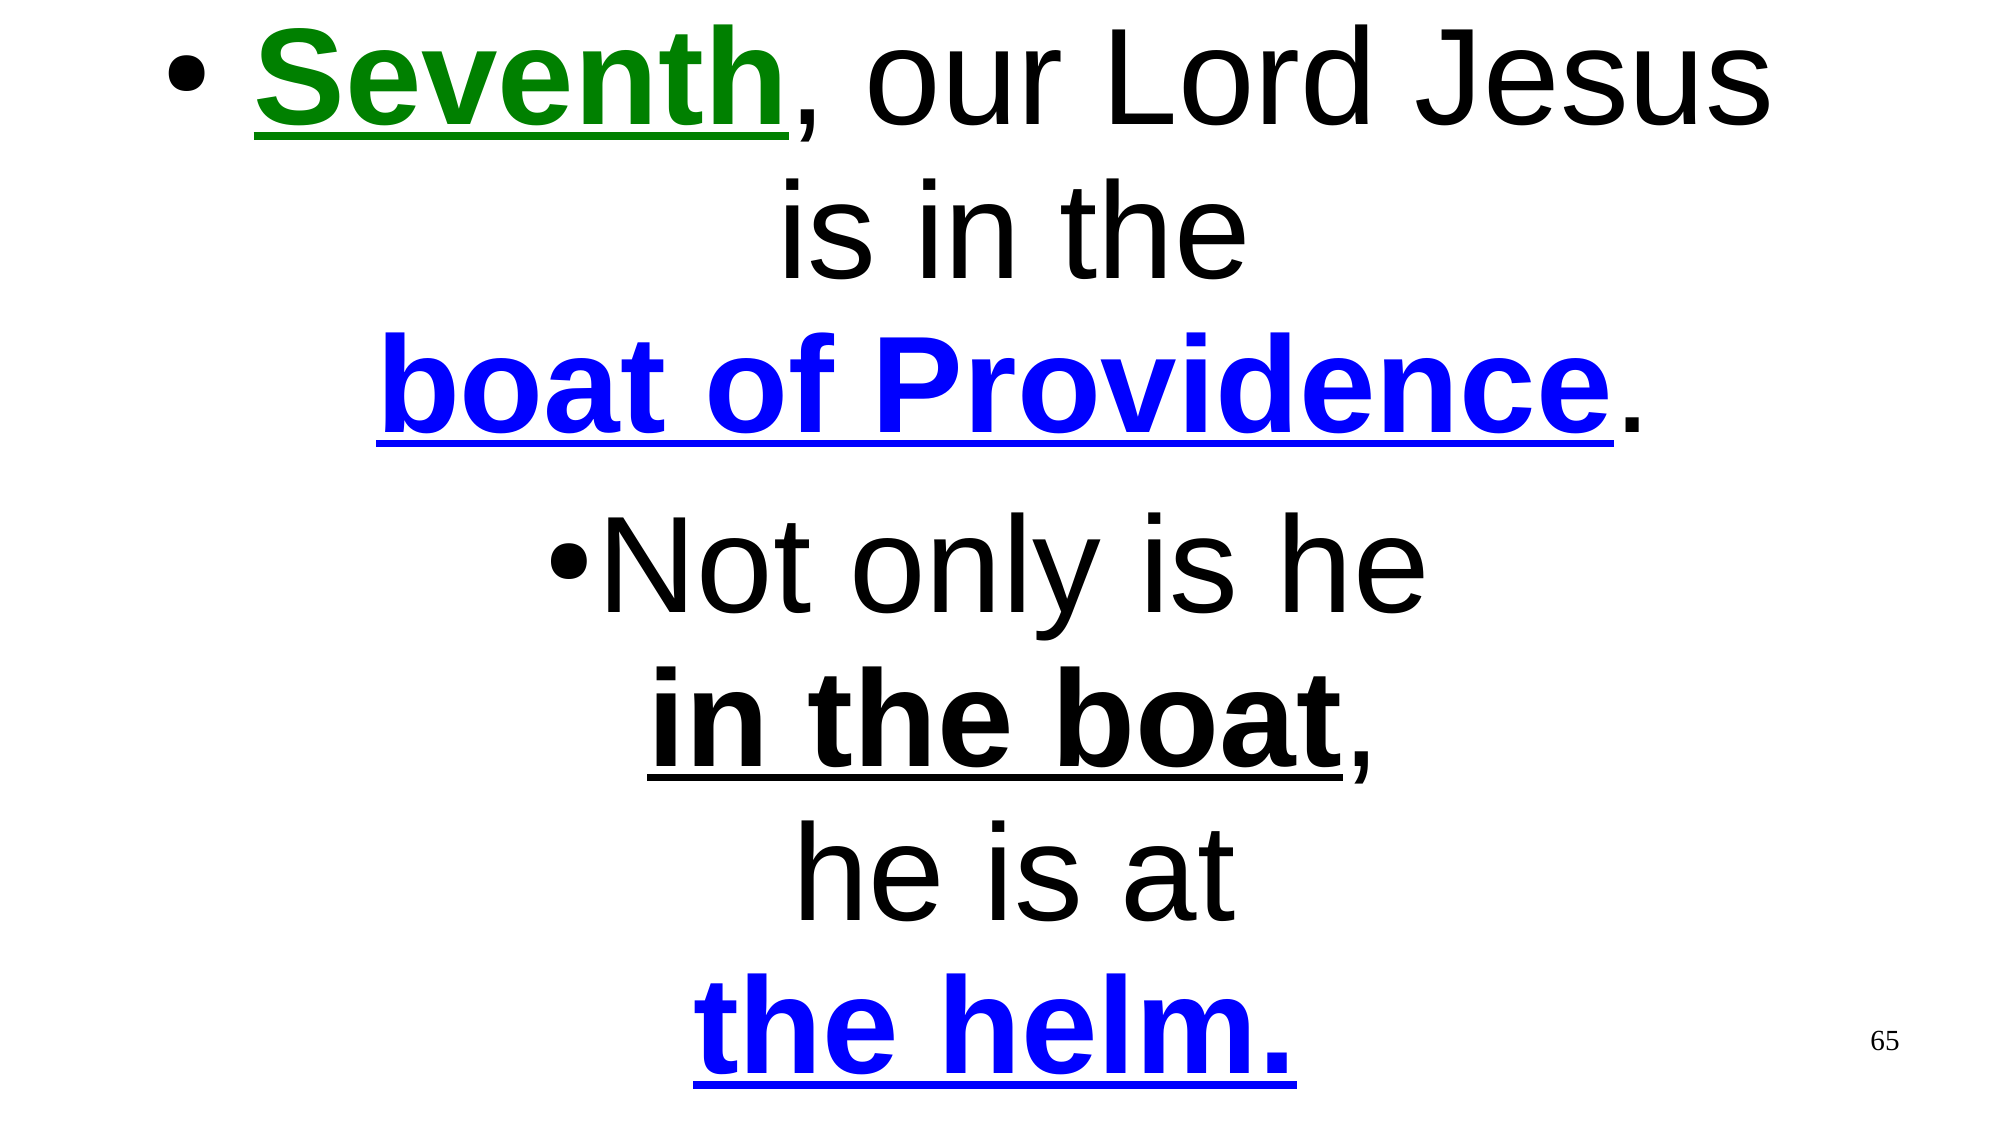

# Seventh, our Lord Jesus is in the boat of Providence.
Not only is he
in the boat,
he is at
the helm.
65